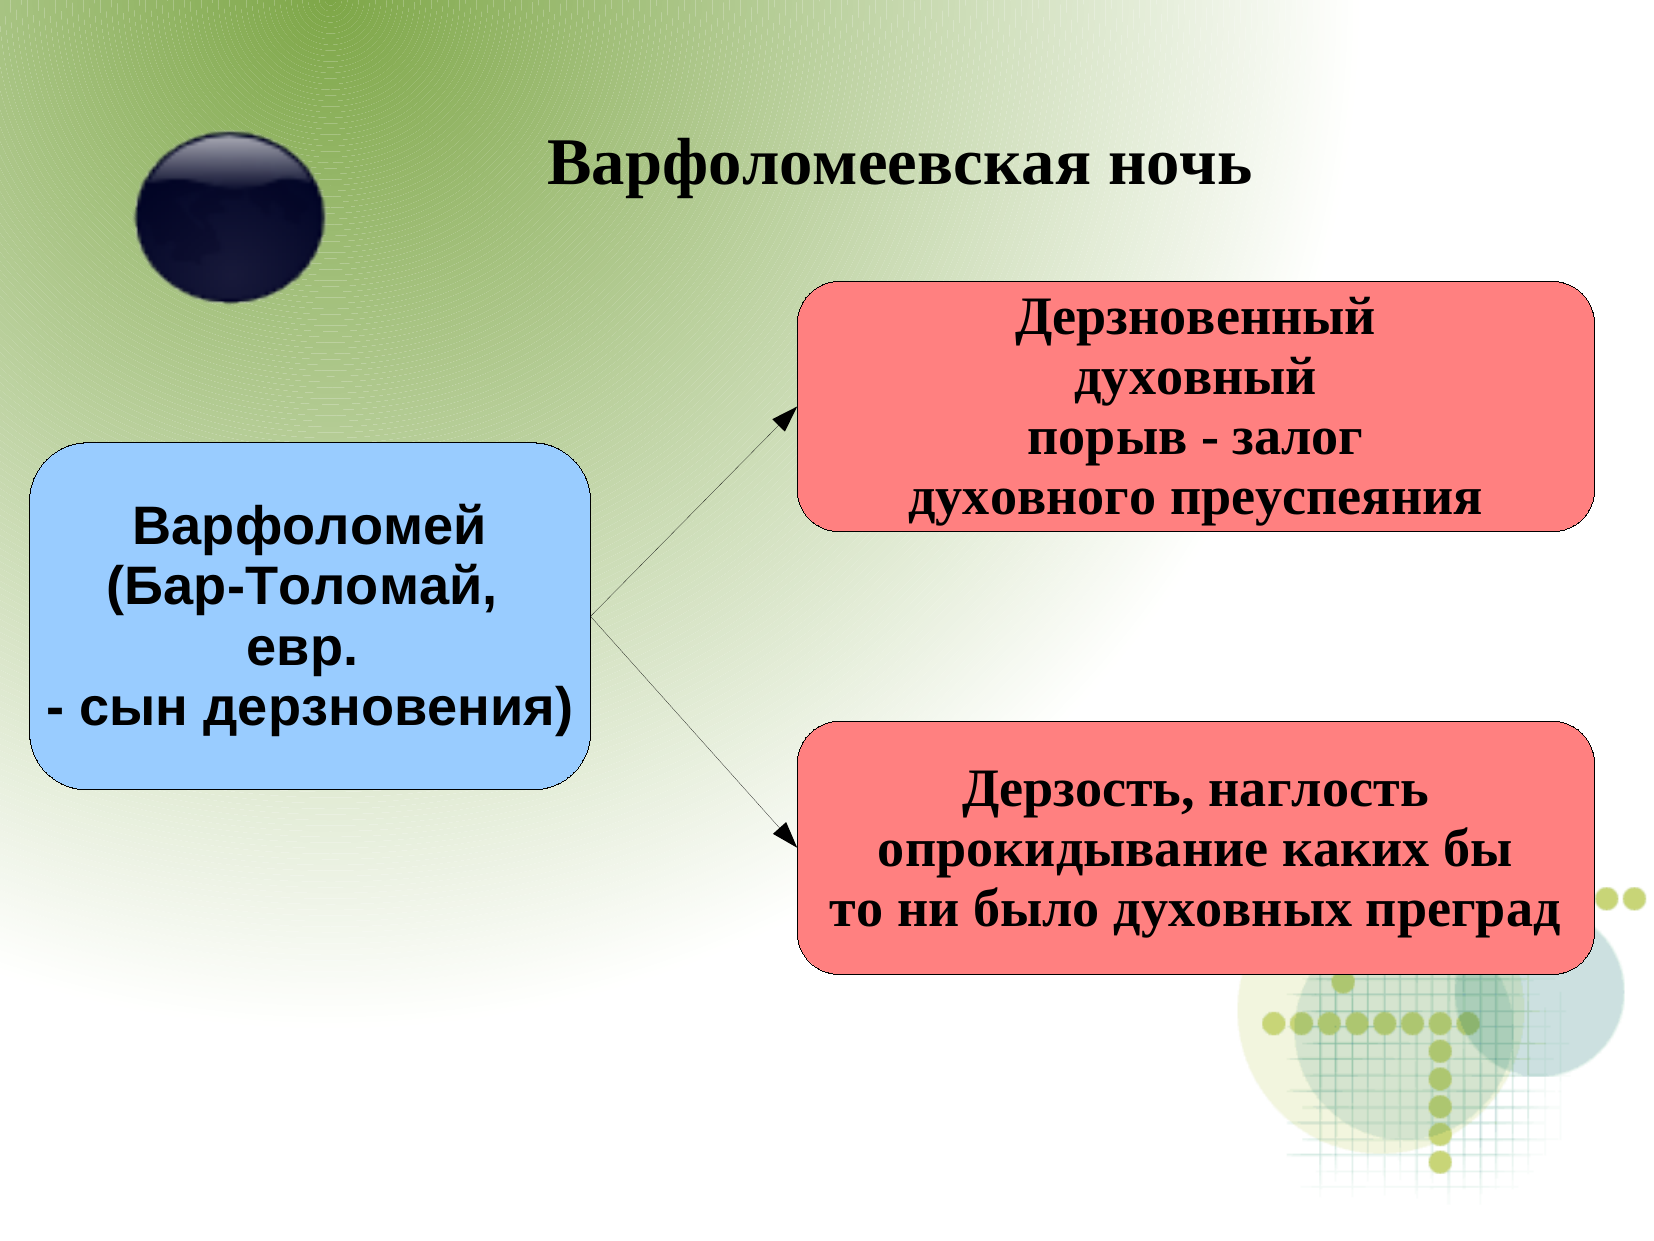

Варфоломеевская ночь
Дерзновенный
духовный
порыв - залог
духовного преуспеяния
Варфоломей
(Бар-Толомай,
евр.
- сын дерзновения)
Дерзость, наглость
опрокидывание каких бы
то ни было духовных преград